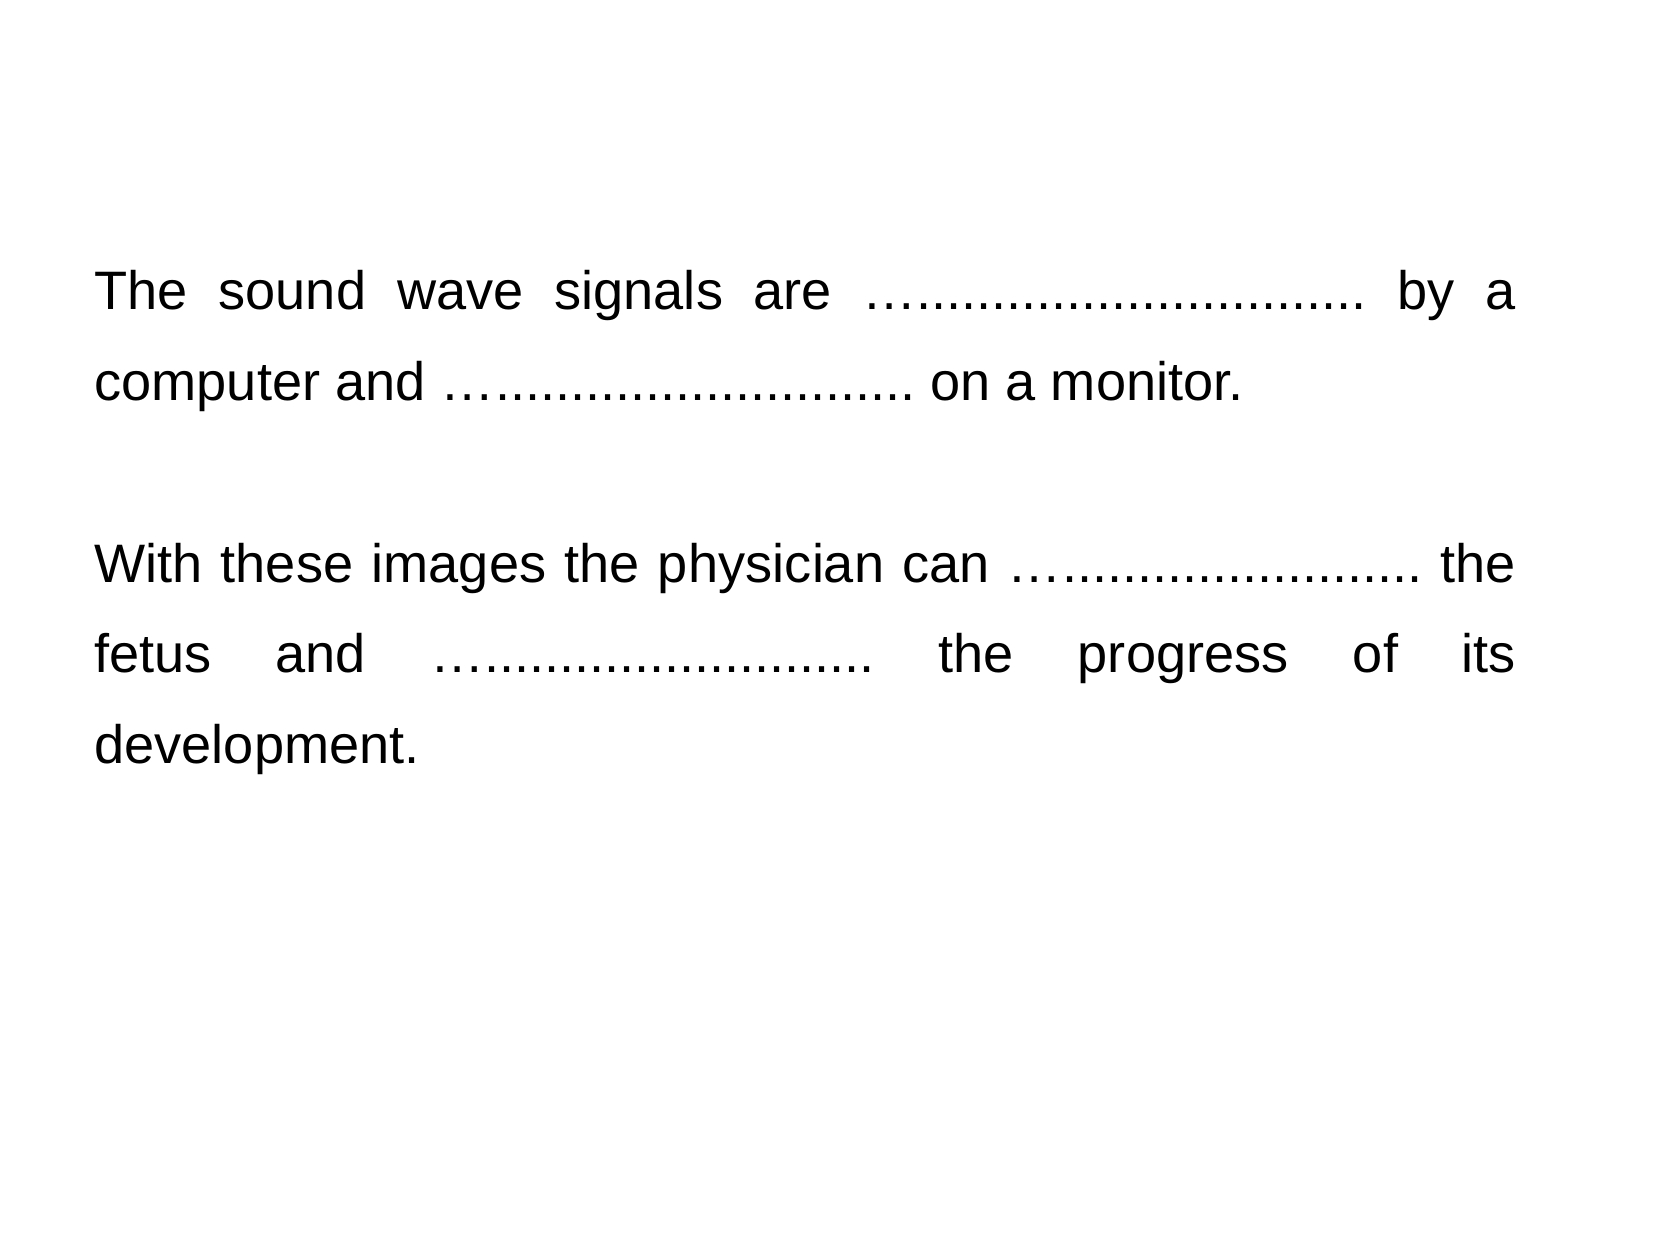

The sound wave signals are ….............................. by a computer and …............................ on a monitor.
With these images the physician can …........................ the fetus and ….......................... the progress of its development.